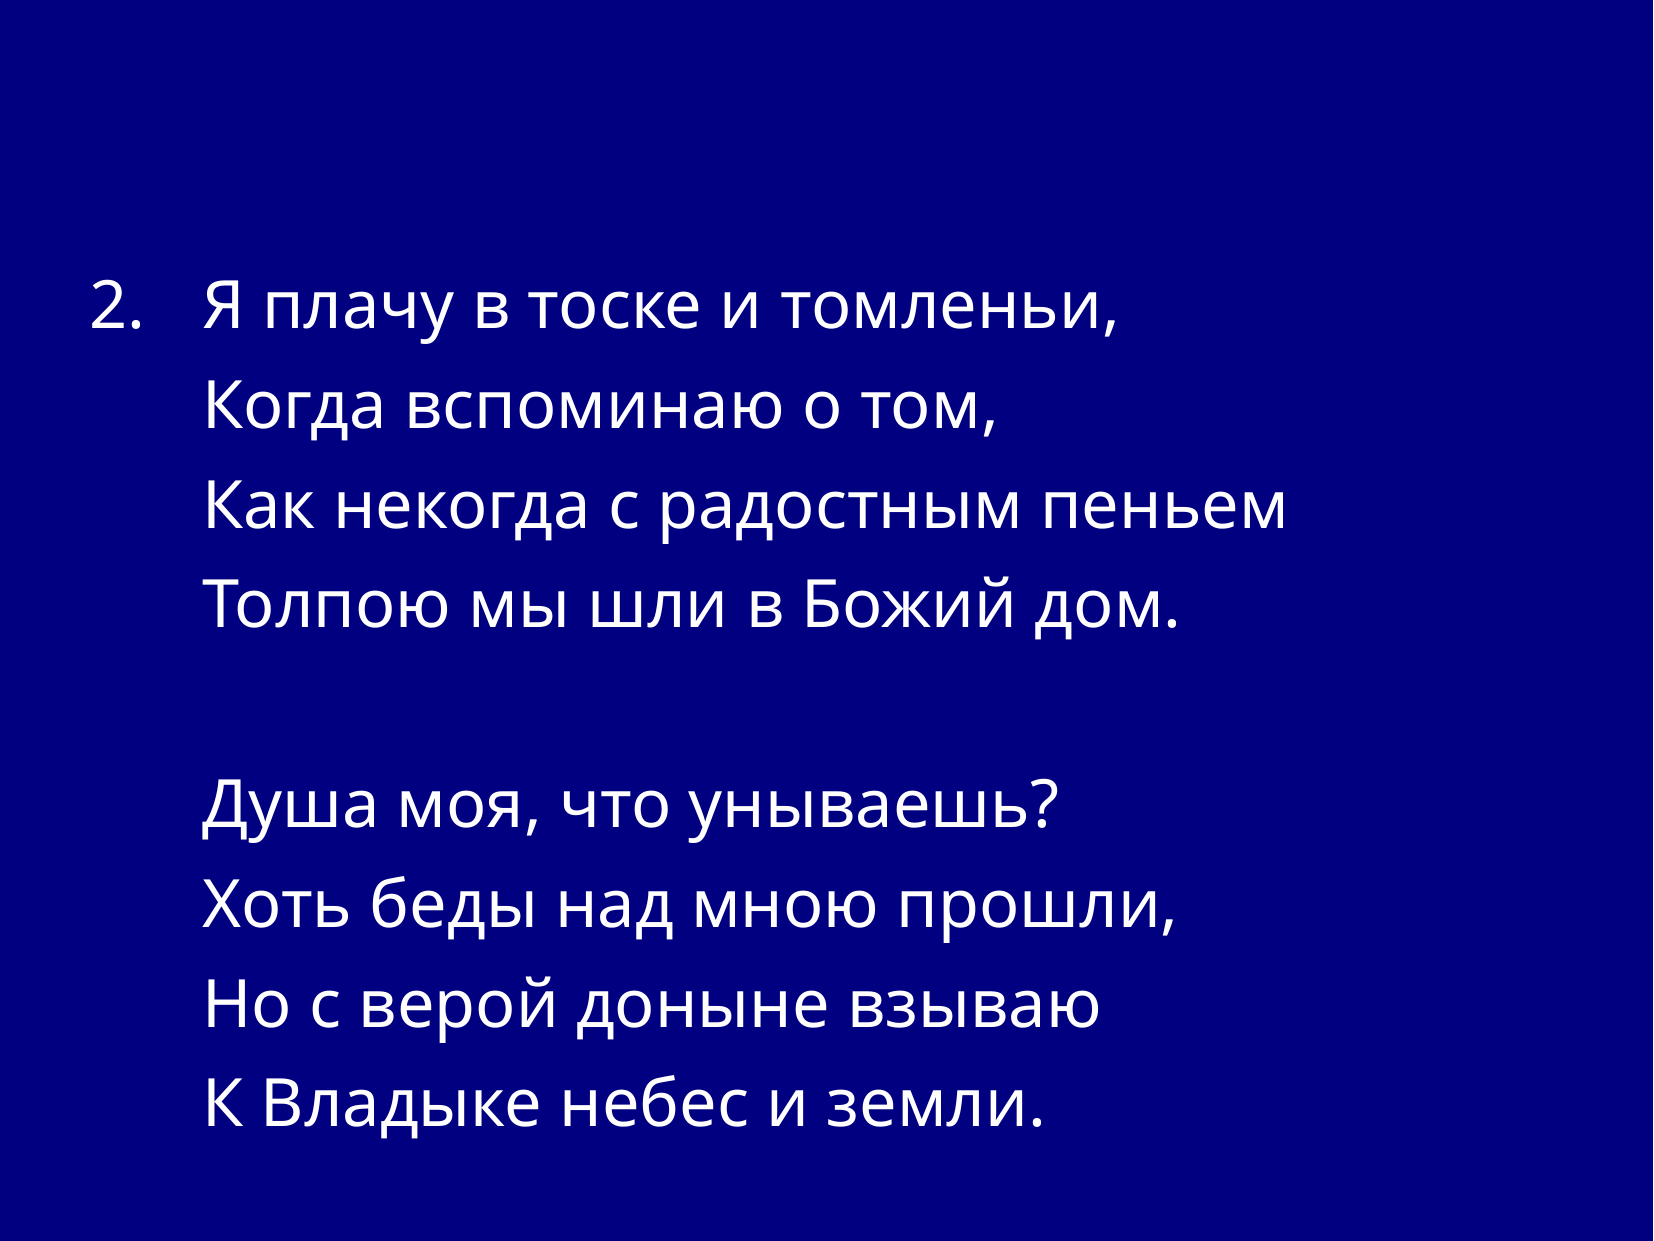

2.	Я плачу в тоске и томленьи,
	Когда вспоминаю о том,
	Как некогда с радостным пеньем
	Толпою мы шли в Божий дом.
	Душа моя, что унываешь?
	Хоть беды над мною прошли,
	Но с верой доныне взываю
	К Владыке небес и земли.